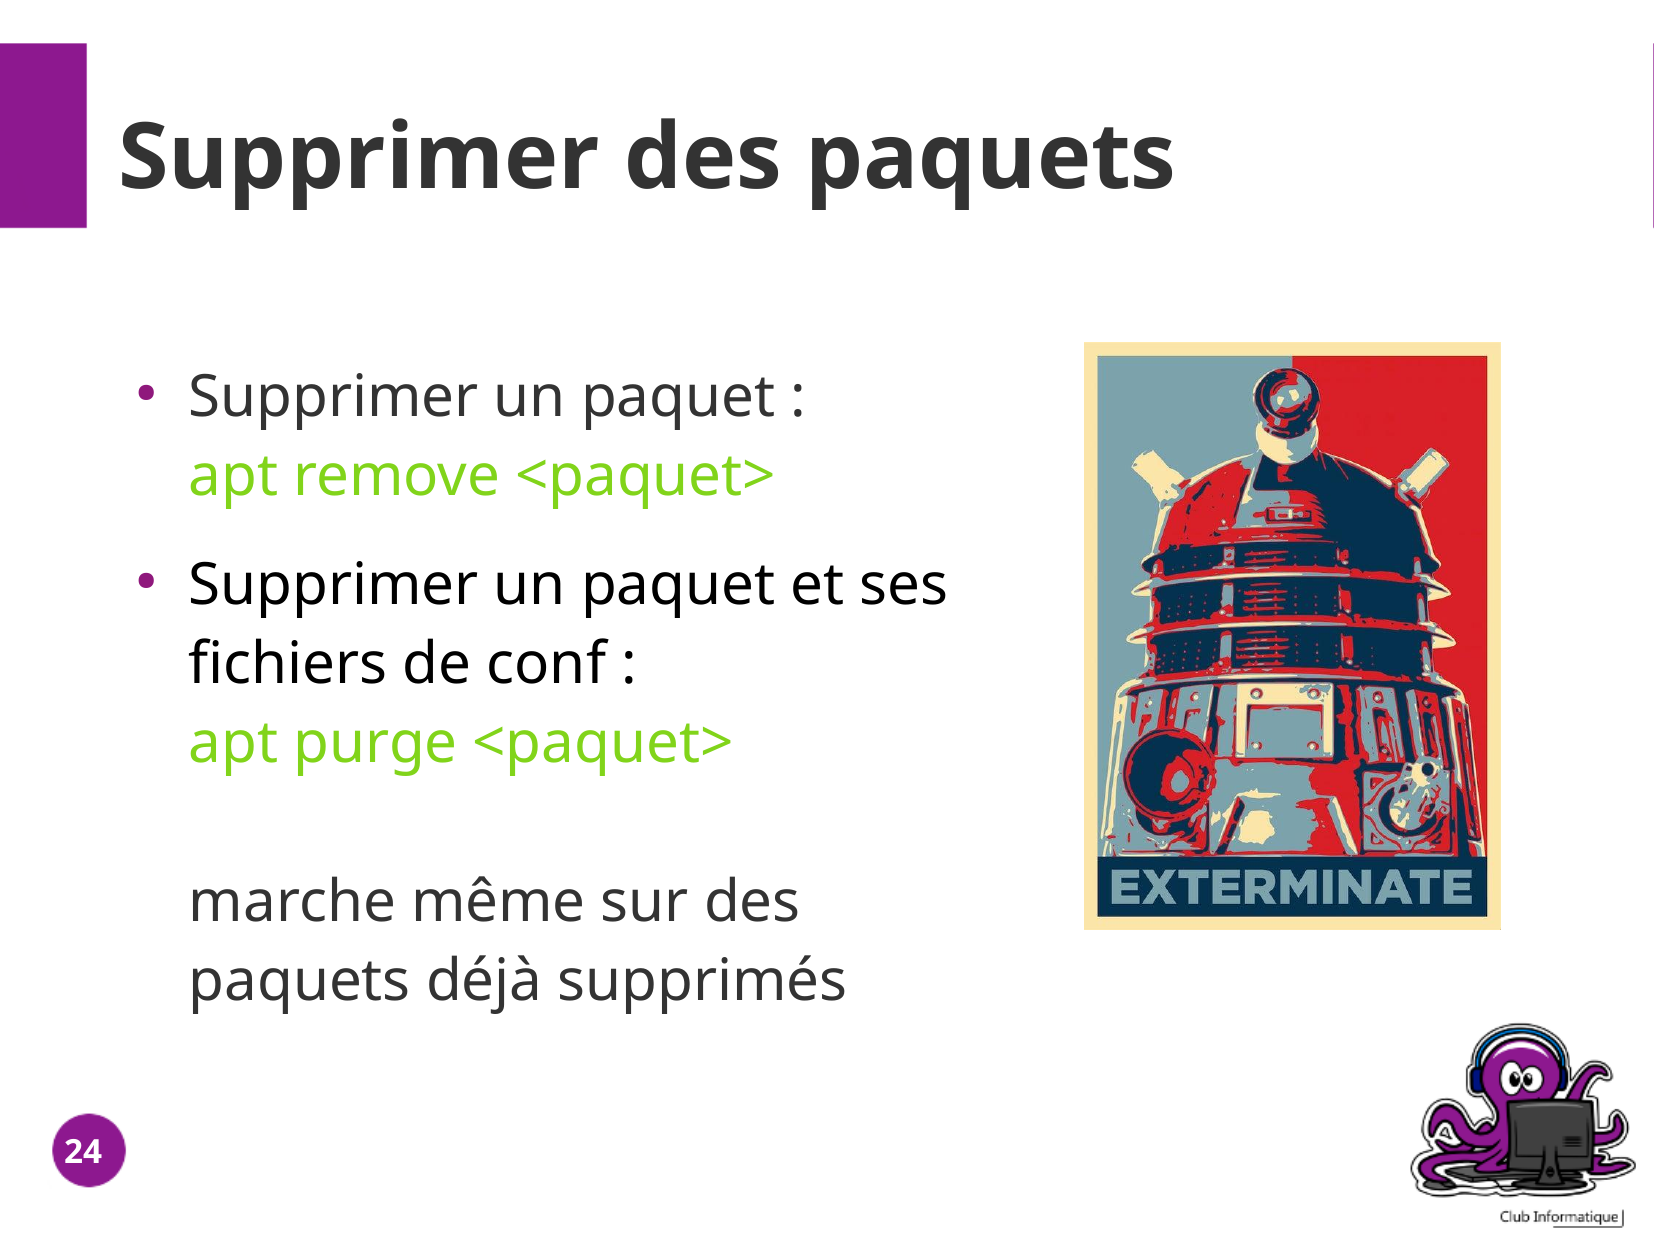

# Supprimer des paquets
Supprimer un paquet :
apt remove <paquet>
Supprimer un paquet et ses fichiers de conf :
apt purge <paquet>
marche même sur des paquets déjà supprimés
24